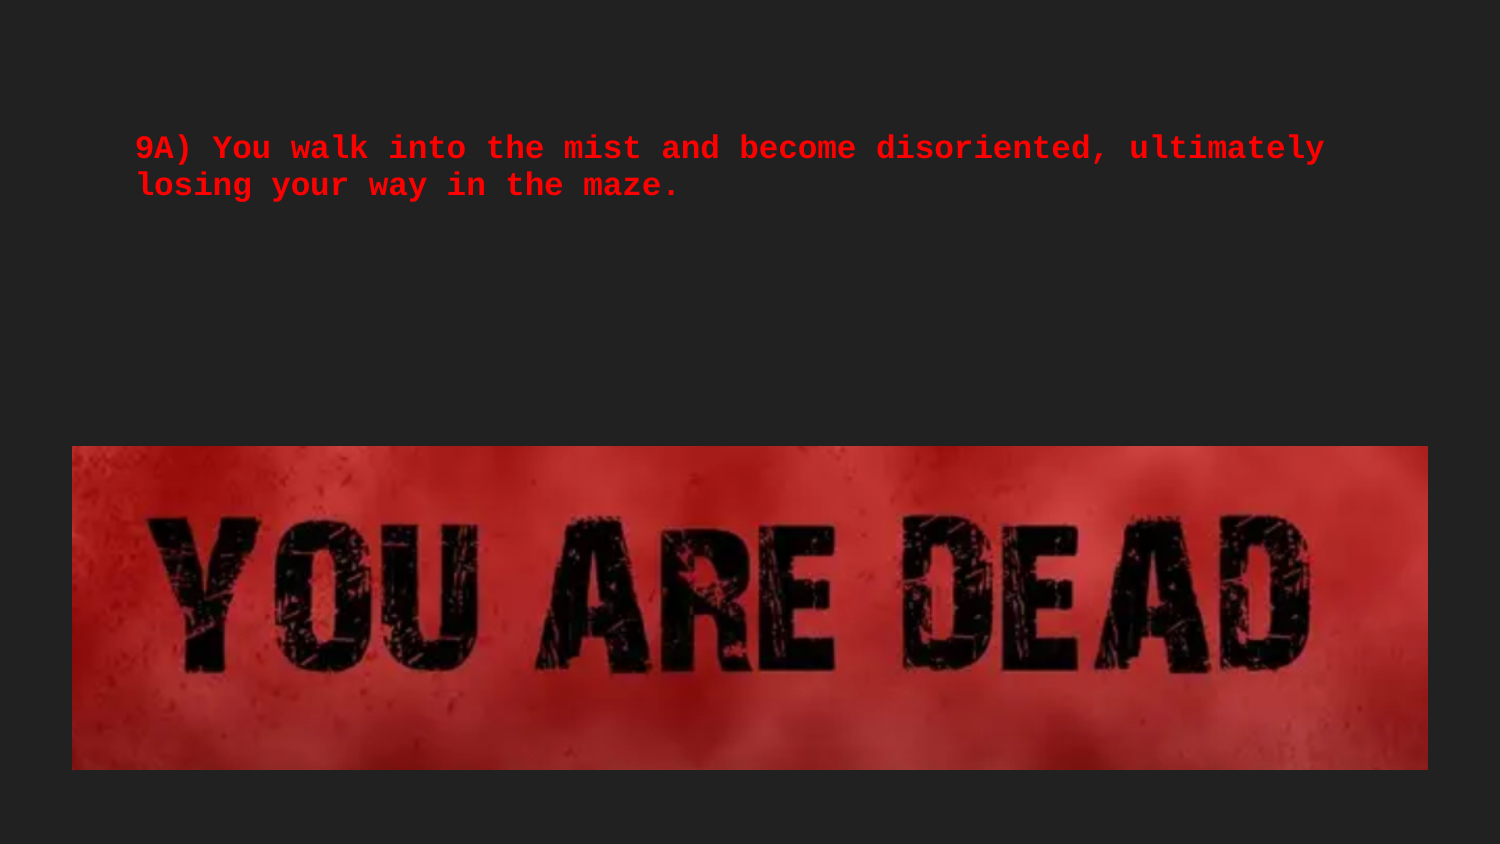

# 9A) You walk into the mist and become disoriented, ultimately losing your way in the maze.